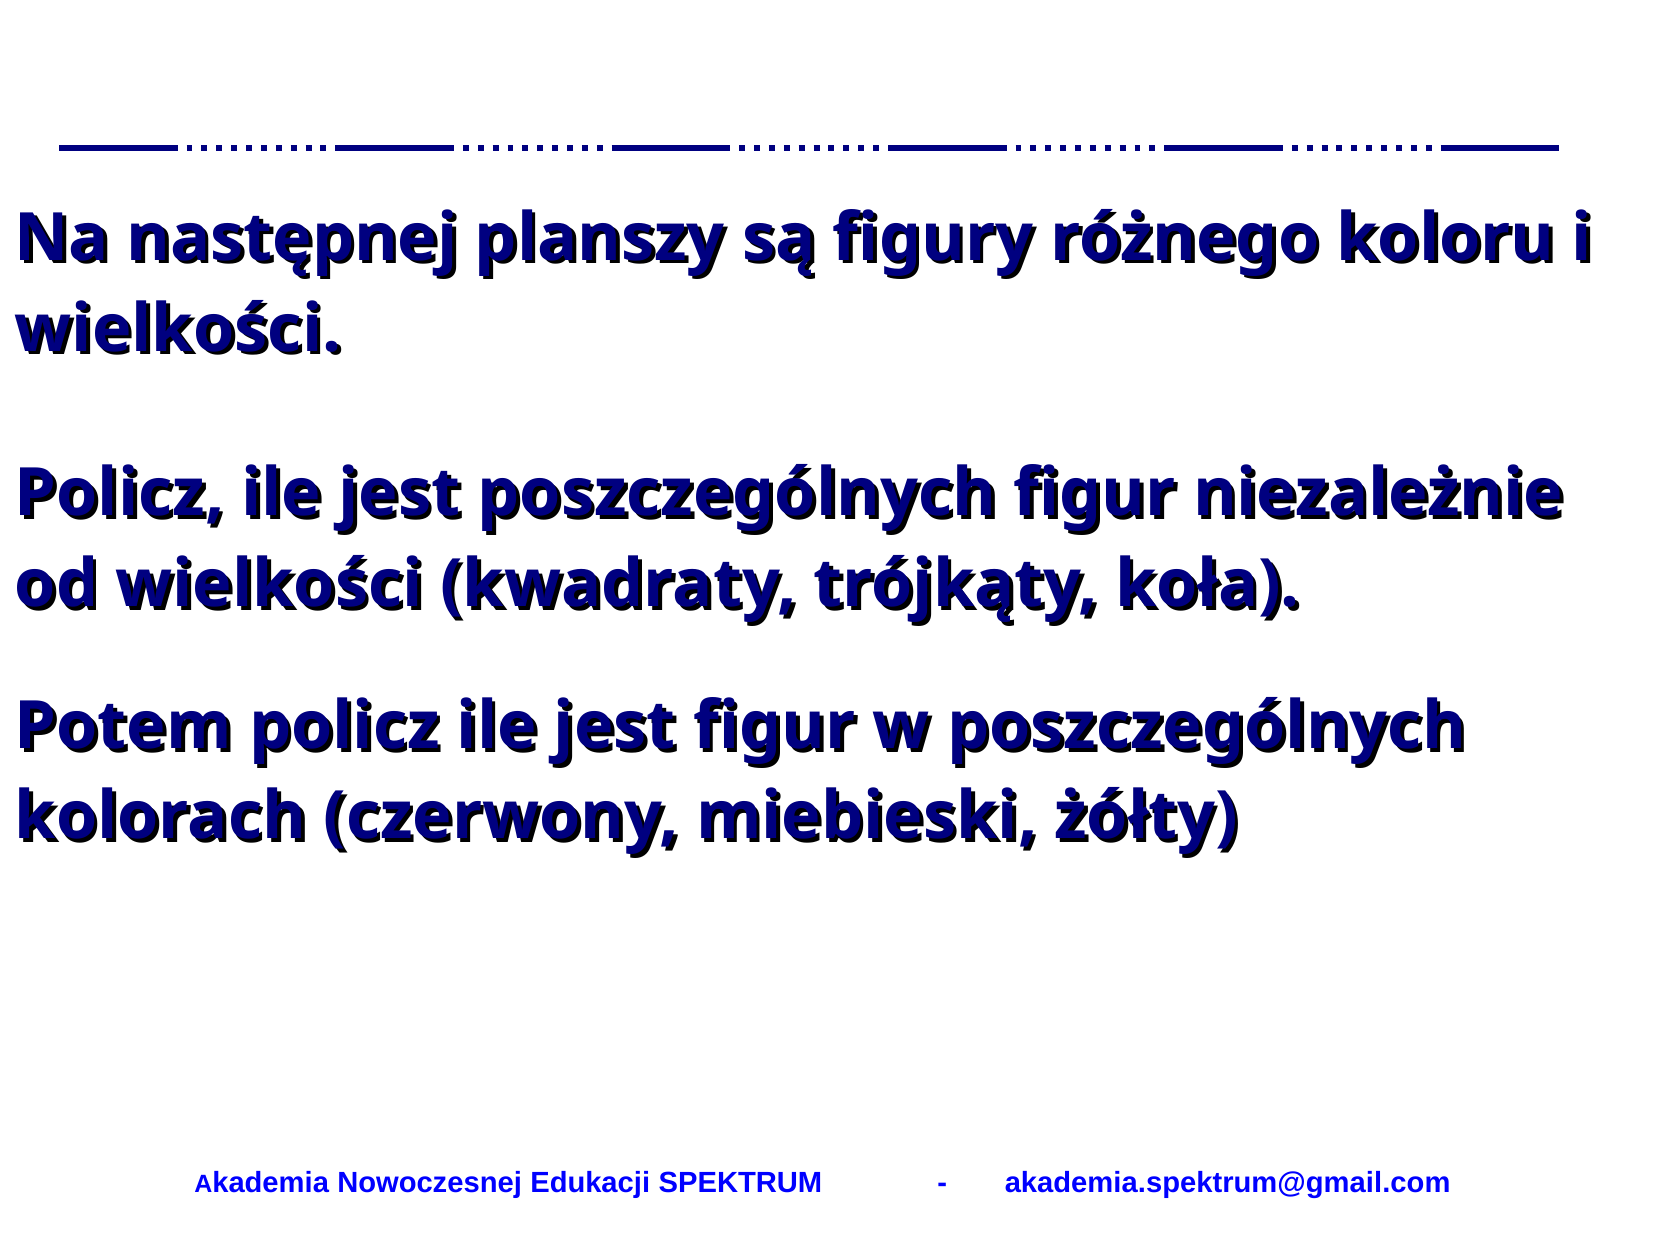

Na następnej planszy są figury różnego koloru i wielkości.
Policz, ile jest poszczególnych figur niezależnie od wielkości (kwadraty, trójkąty, koła).
Potem policz ile jest figur w poszczególnych kolorach (czerwony, miebieski, żółty)
 Akademia Nowoczesnej Edukacji SPEKTRUM - akademia.spektrum@gmail.com